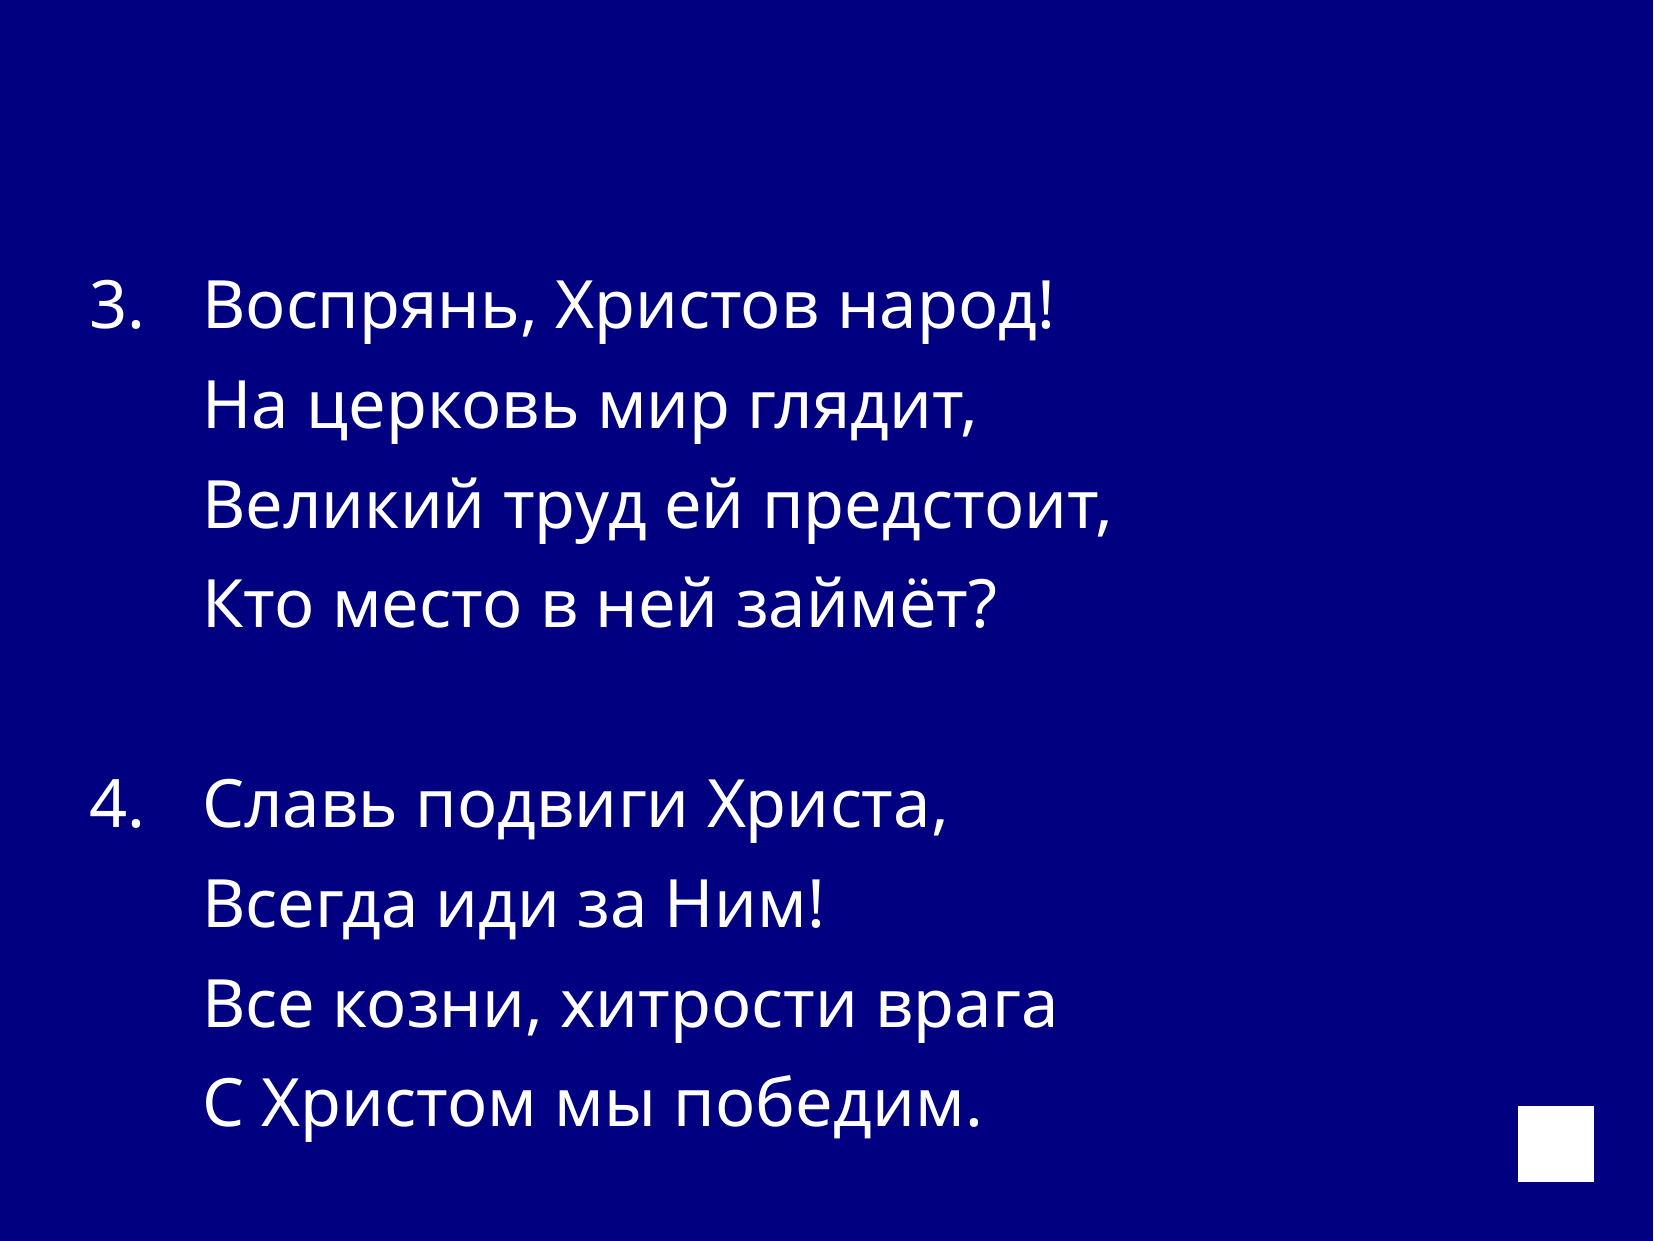

3.	Воспрянь, Христов народ!
	На церковь мир глядит,
	Великий труд ей предстоит,
	Кто место в ней займёт?
4.	Славь подвиги Христа,
	Всегда иди за Ним!
	Все козни, хитрости врага
	С Христом мы победим.